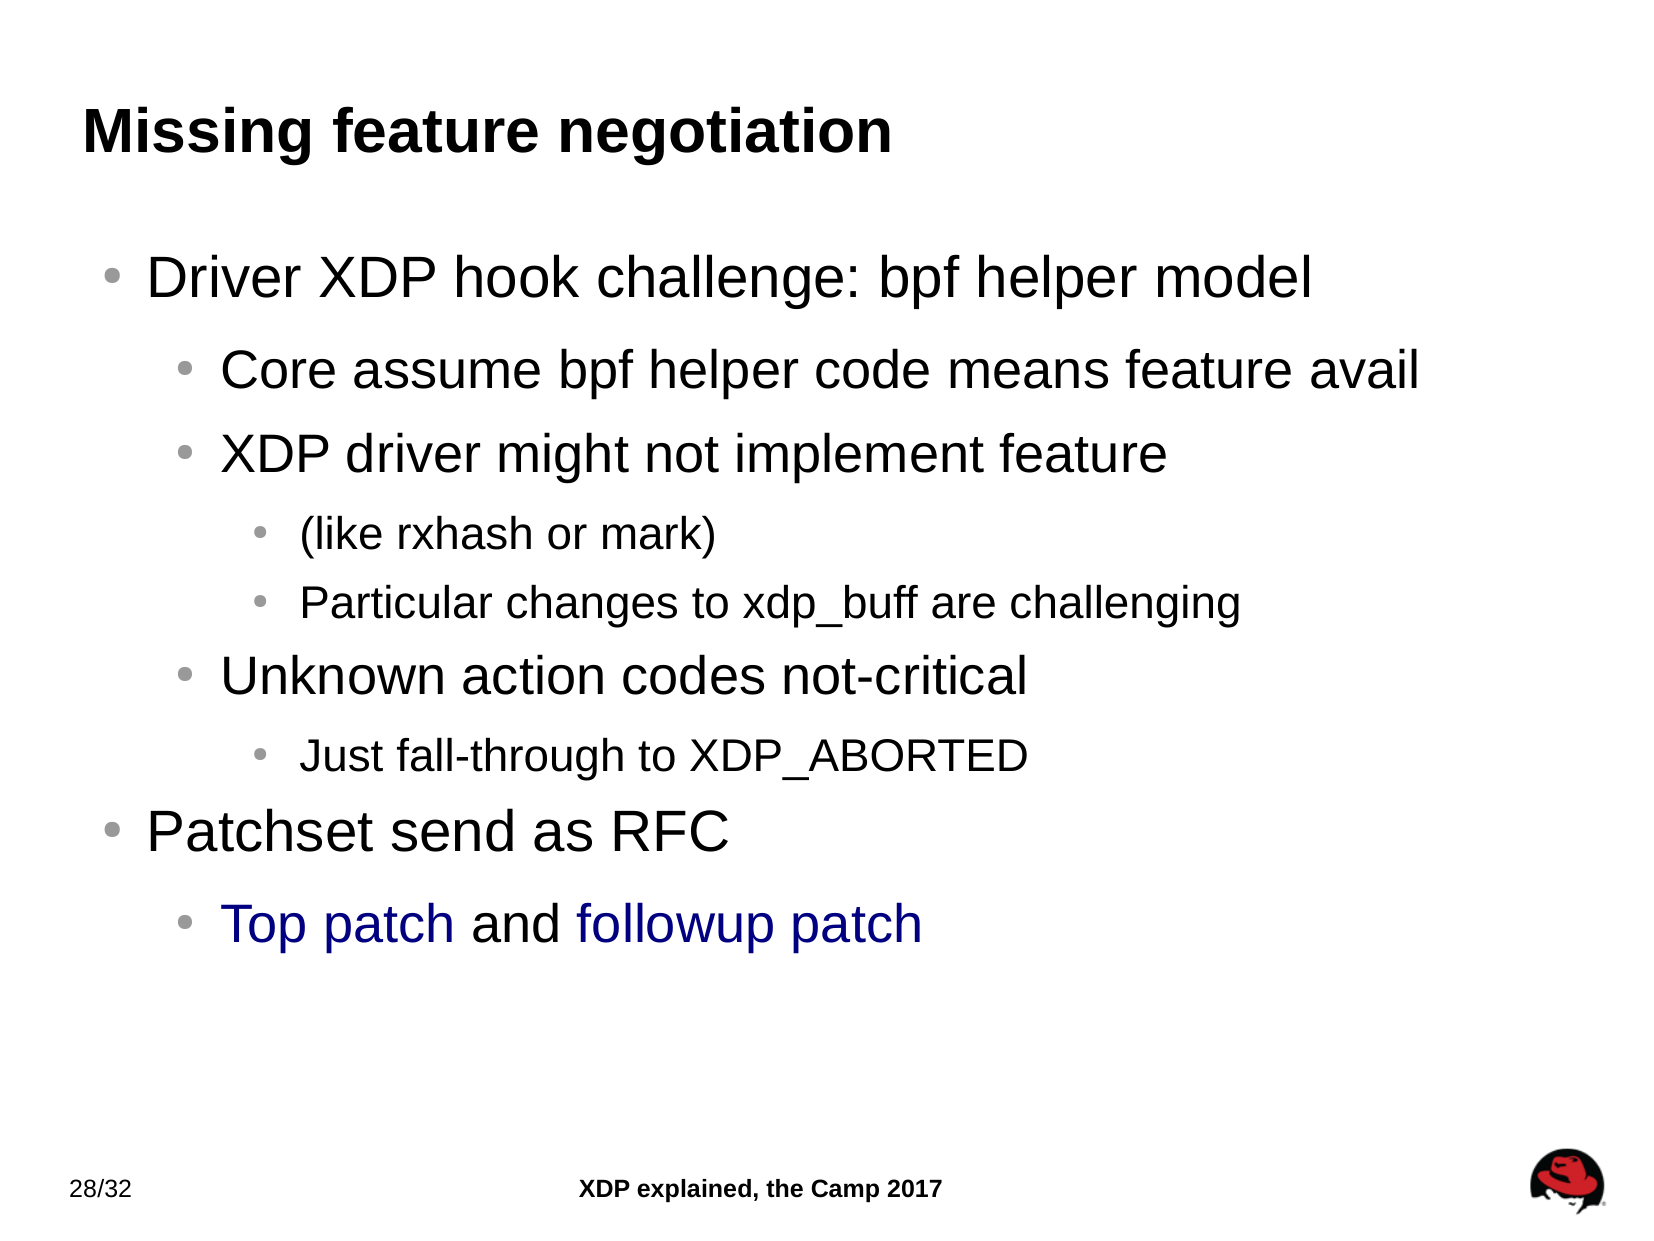

# Missing feature negotiation
Driver XDP hook challenge: bpf helper model
Core assume bpf helper code means feature avail
XDP driver might not implement feature
(like rxhash or mark)
Particular changes to xdp_buff are challenging
Unknown action codes not-critical
Just fall-through to XDP_ABORTED
Patchset send as RFC
Top patch and followup patch